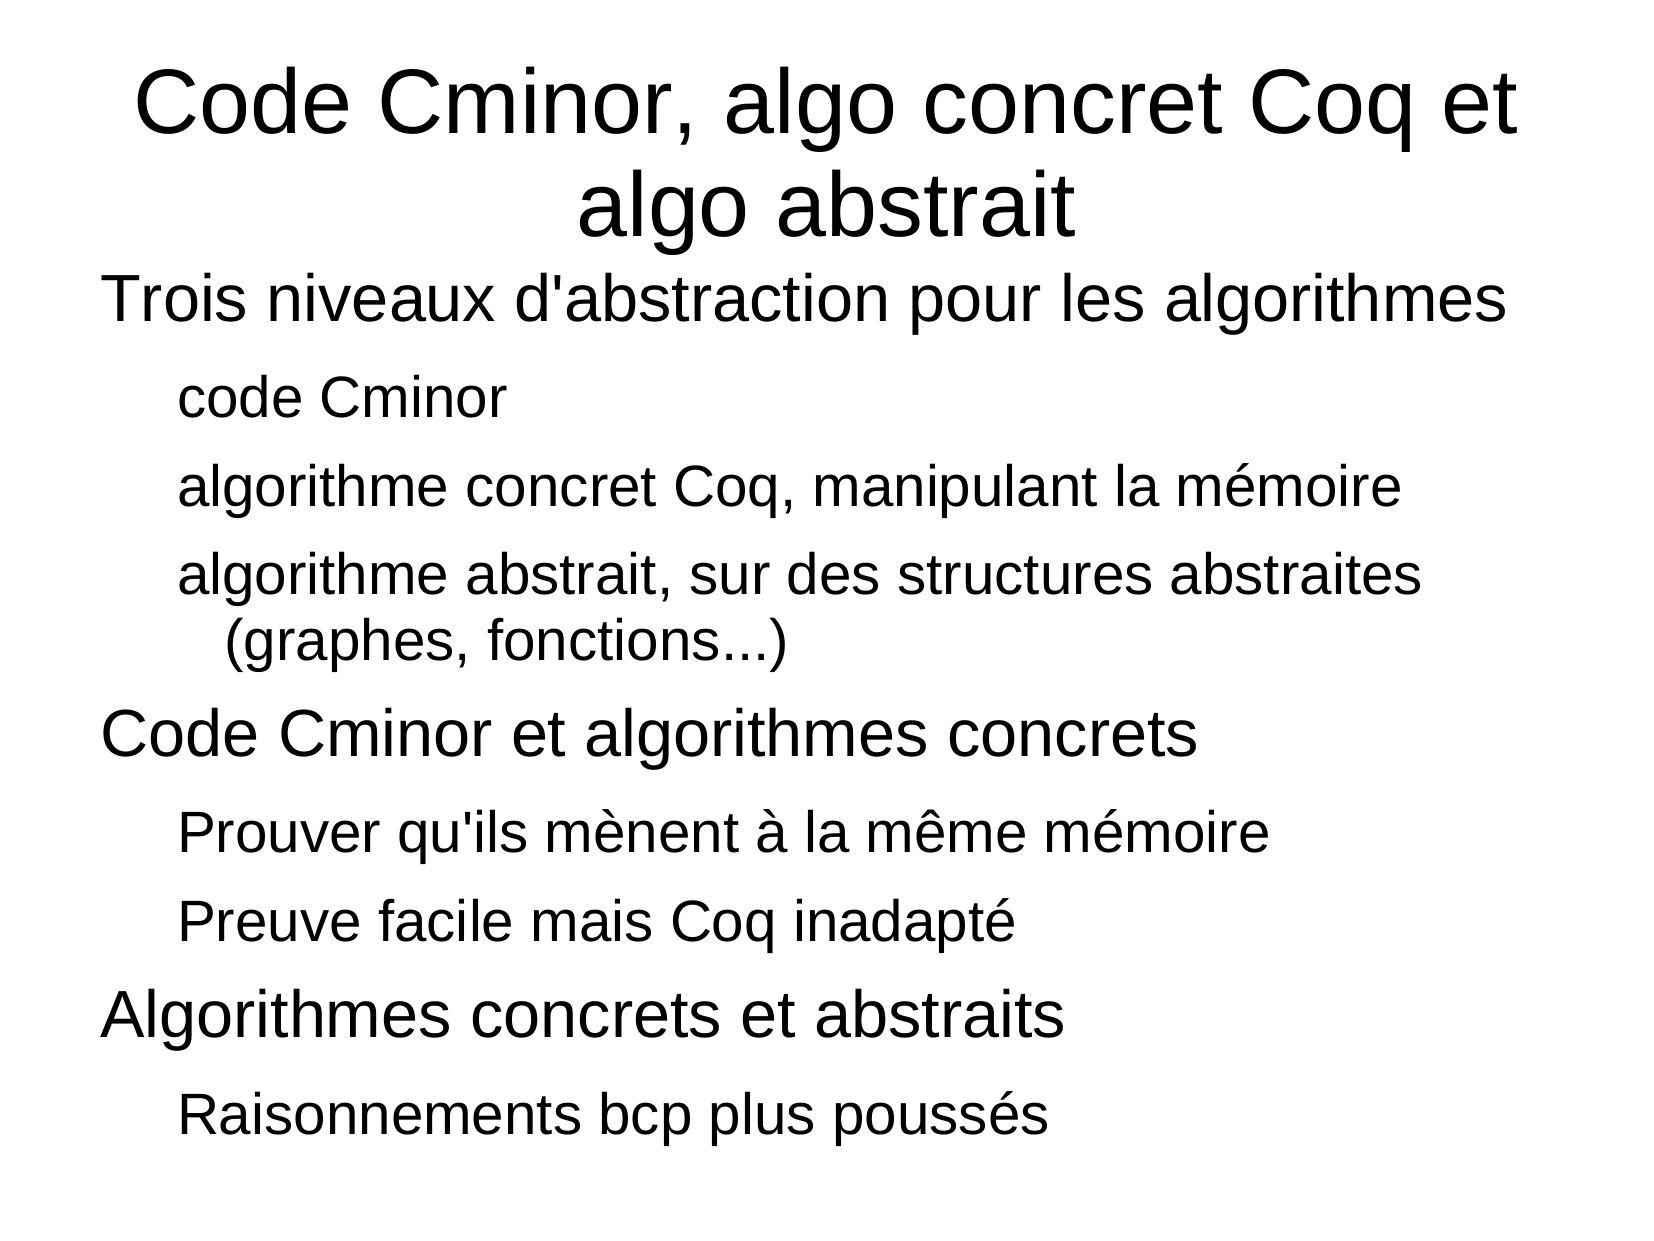

# Code Cminor, algo concret Coq et algo abstrait
Trois niveaux d'abstraction pour les algorithmes
code Cminor
algorithme concret Coq, manipulant la mémoire
algorithme abstrait, sur des structures abstraites (graphes, fonctions...)
Code Cminor et algorithmes concrets
Prouver qu'ils mènent à la même mémoire
Preuve facile mais Coq inadapté
Algorithmes concrets et abstraits
Raisonnements bcp plus poussés